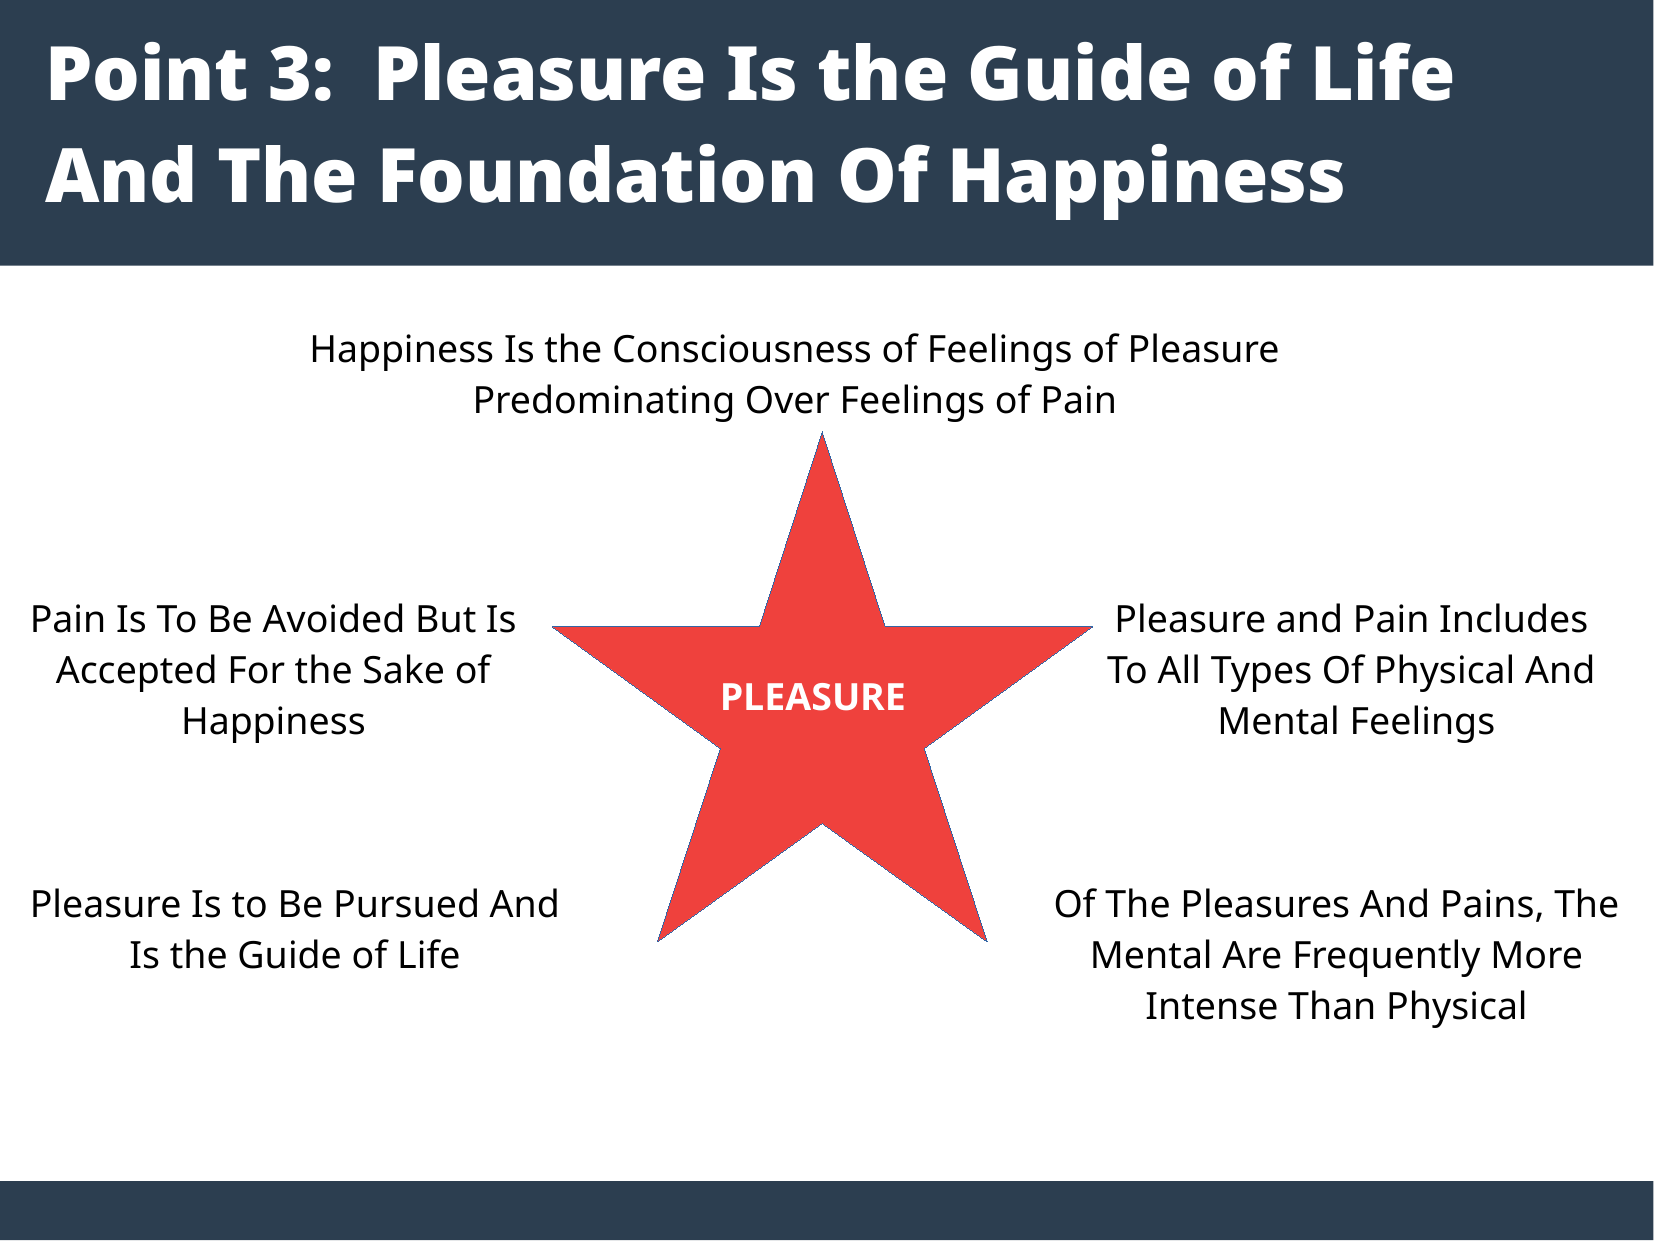

# Point 3: Pleasure Is the Guide of Life And The Foundation Of Happiness
Happiness Is the Consciousness of Feelings of Pleasure Predominating Over Feelings of Pain
Pain Is To Be Avoided But Is
Accepted For the Sake of
Happiness
Pleasure and Pain Includes
To All Types Of Physical And
 Mental Feelings
PLEASURE
Pleasure Is to Be Pursued And
Is the Guide of Life
Of The Pleasures And Pains, The Mental Are Frequently More Intense Than Physical